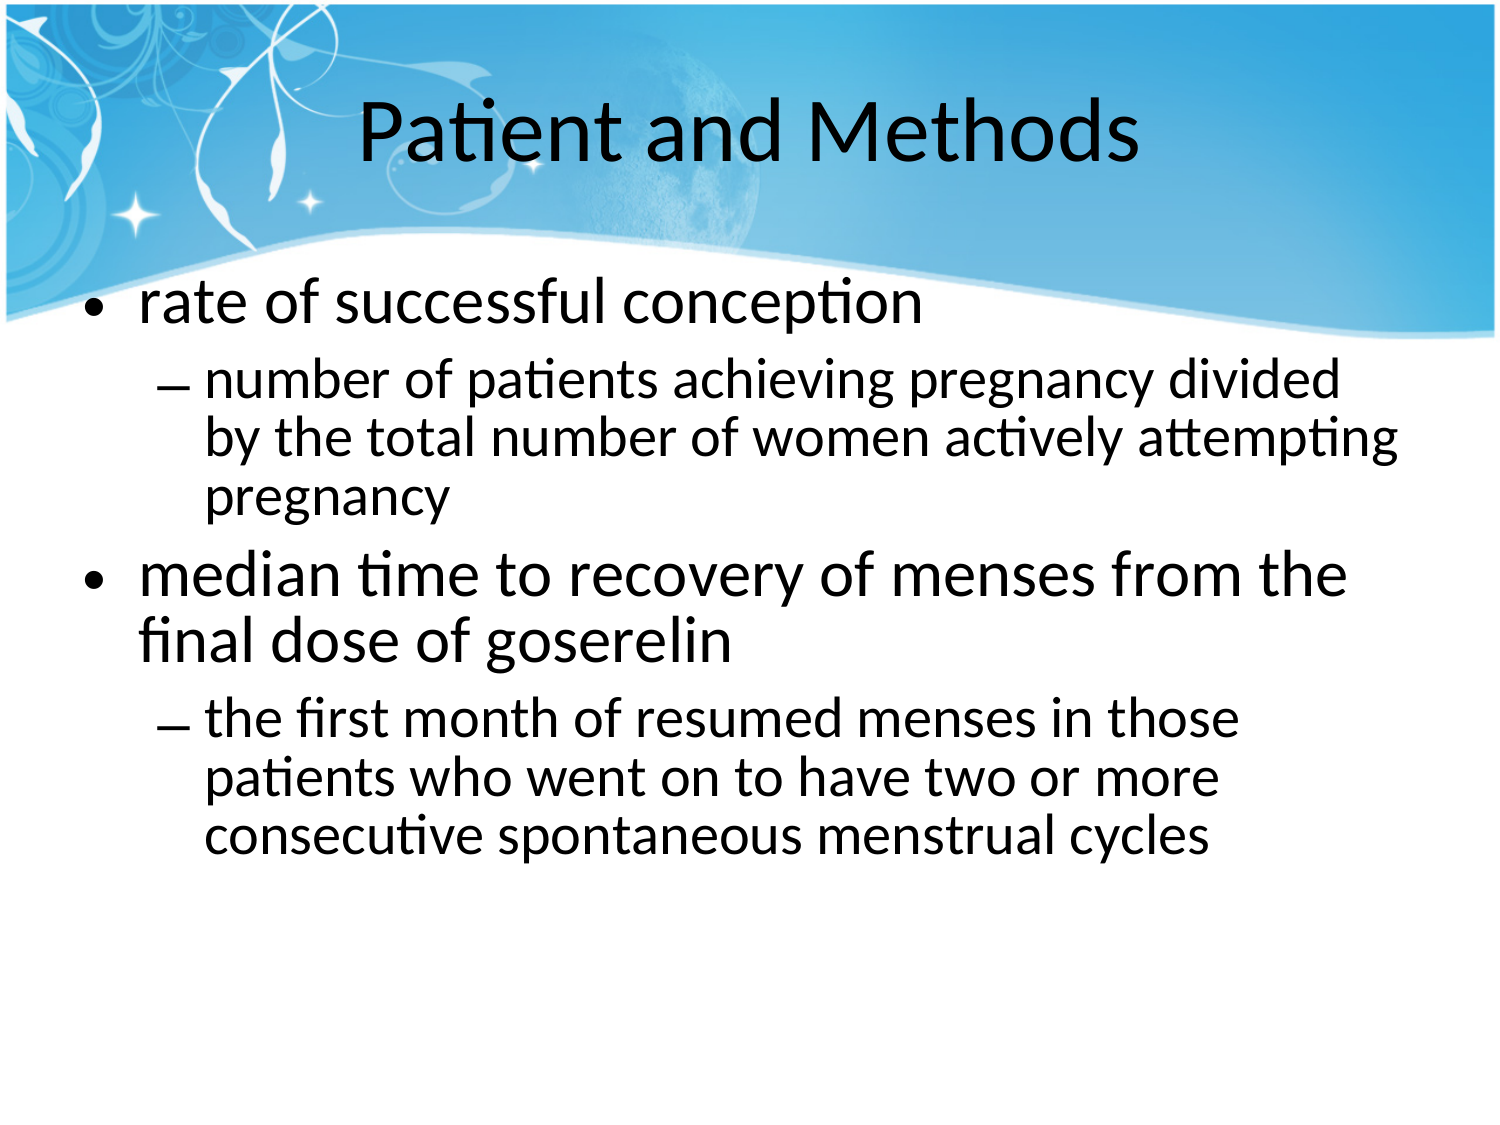

# Patient and Methods
rate of successful conception
number of patients achieving pregnancy divided by the total number of women actively attempting pregnancy
median time to recovery of menses from the final dose of goserelin
the first month of resumed menses in those patients who went on to have two or more consecutive spontaneous menstrual cycles